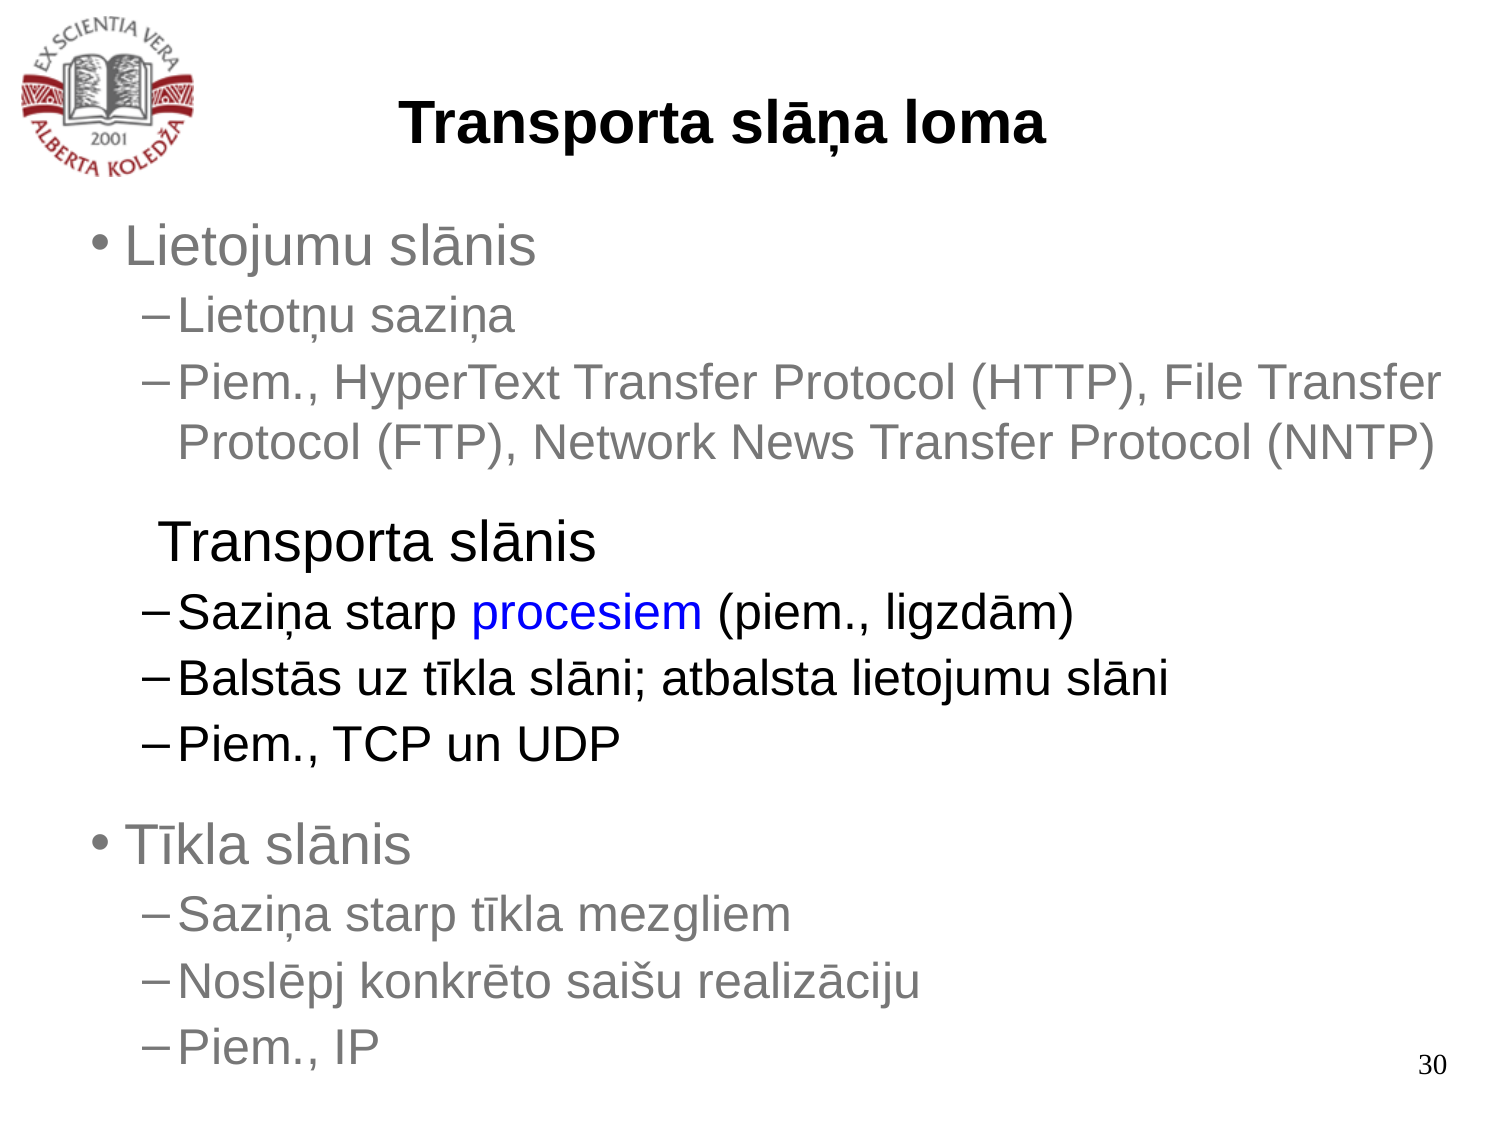

# Transporta slāņa loma
Lietojumu slānis
Lietotņu saziņa
Piem., HyperText Transfer Protocol (HTTP), File Transfer Protocol (FTP), Network News Transfer Protocol (NNTP)
Transporta slānis
Saziņa starp procesiem (piem., ligzdām)
Balstās uz tīkla slāni; atbalsta lietojumu slāni
Piem., TCP un UDP
Tīkla slānis
Saziņa starp tīkla mezgliem
Noslēpj konkrēto saišu realizāciju
Piem., IP